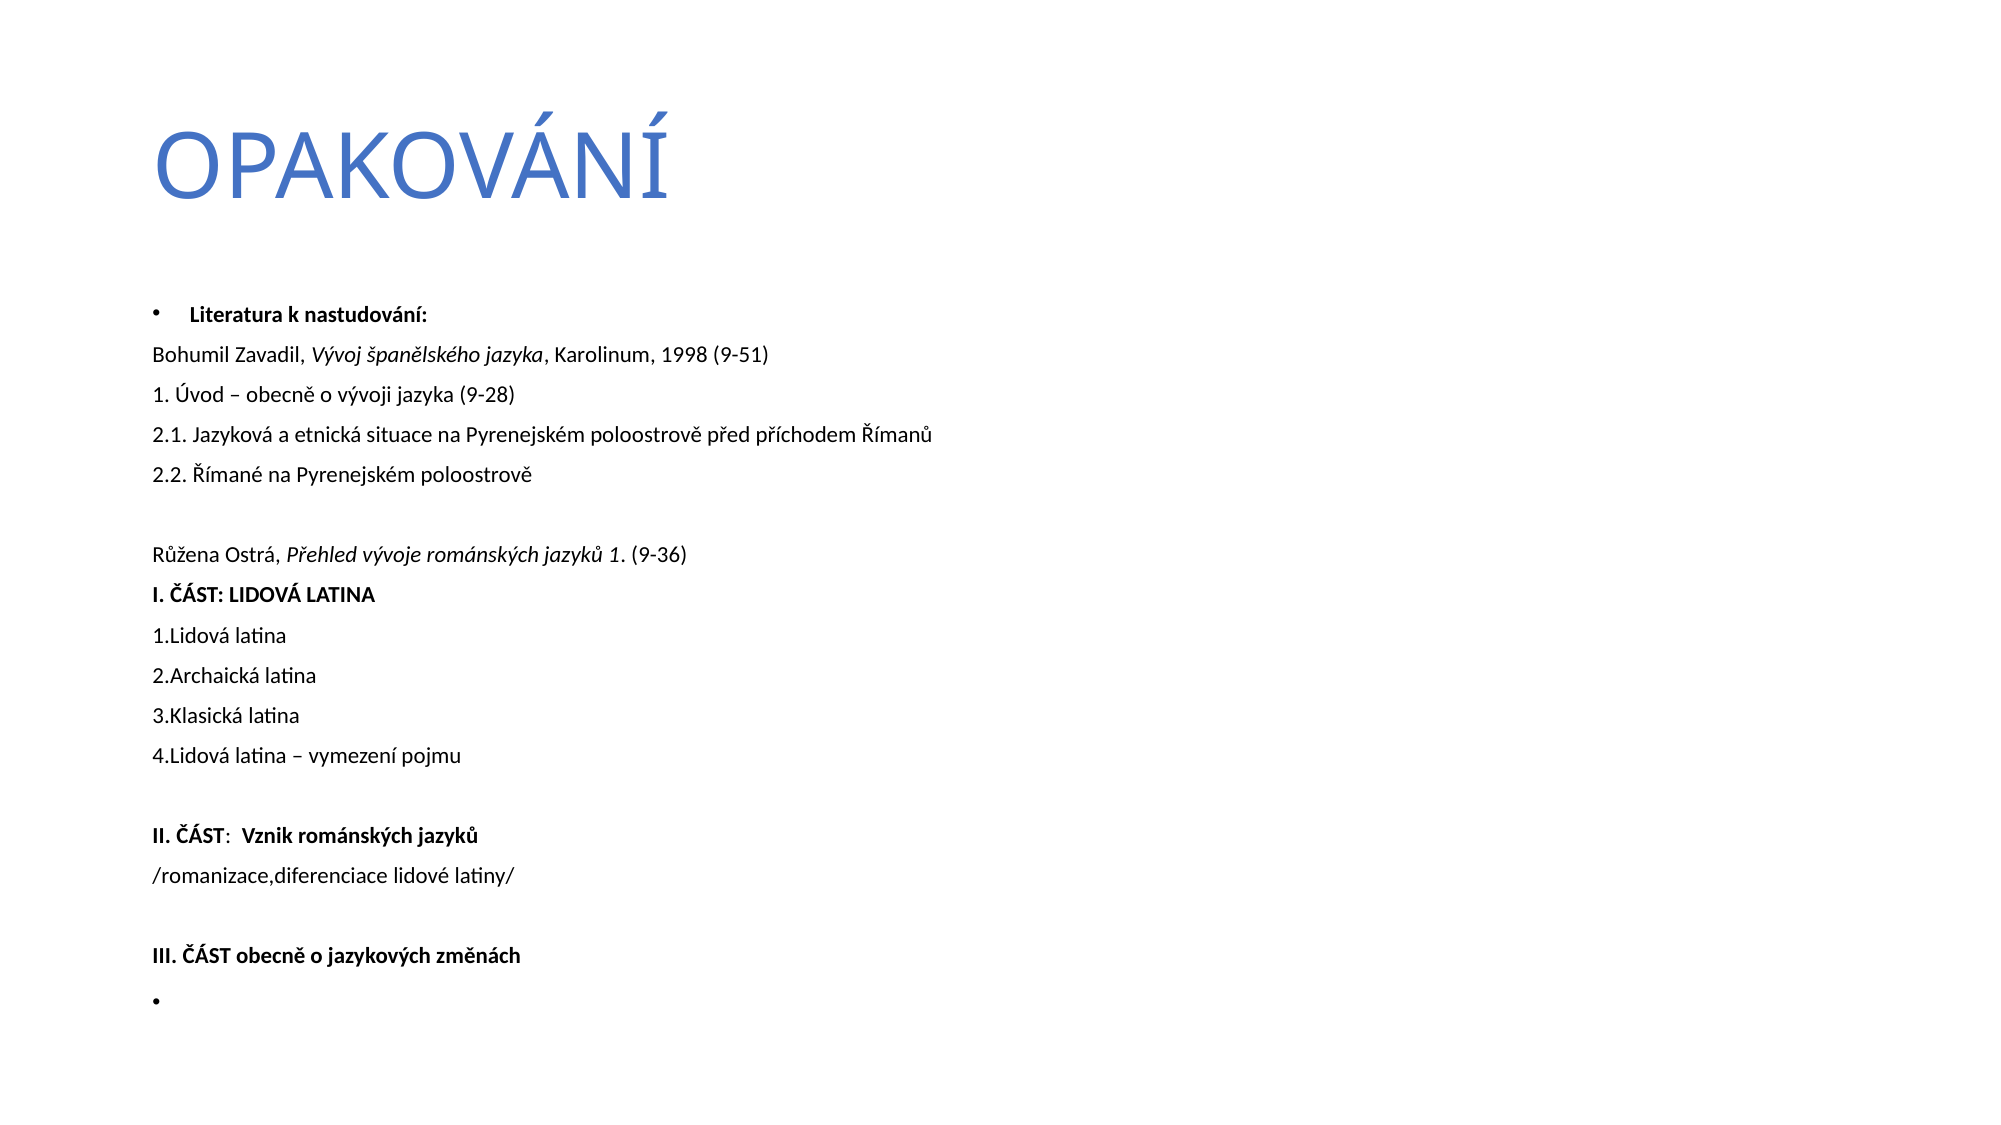

# OPAKOVÁNÍ
Literatura k nastudování:
Bohumil Zavadil, Vývoj španělského jazyka, Karolinum, 1998 (9-51)
1. Úvod – obecně o vývoji jazyka (9-28)
2.1. Jazyková a etnická situace na Pyrenejském poloostrově před příchodem Římanů
2.2. Římané na Pyrenejském poloostrově
Růžena Ostrá, Přehled vývoje románských jazyků 1. (9-36)
I. ČÁST: LIDOVÁ LATINA
1.Lidová latina
2.Archaická latina
3.Klasická latina
4.Lidová latina – vymezení pojmu
II. ČÁST: Vznik románských jazyků
/romanizace,diferenciace lidové latiny/
III. ČÁST obecně o jazykových změnách